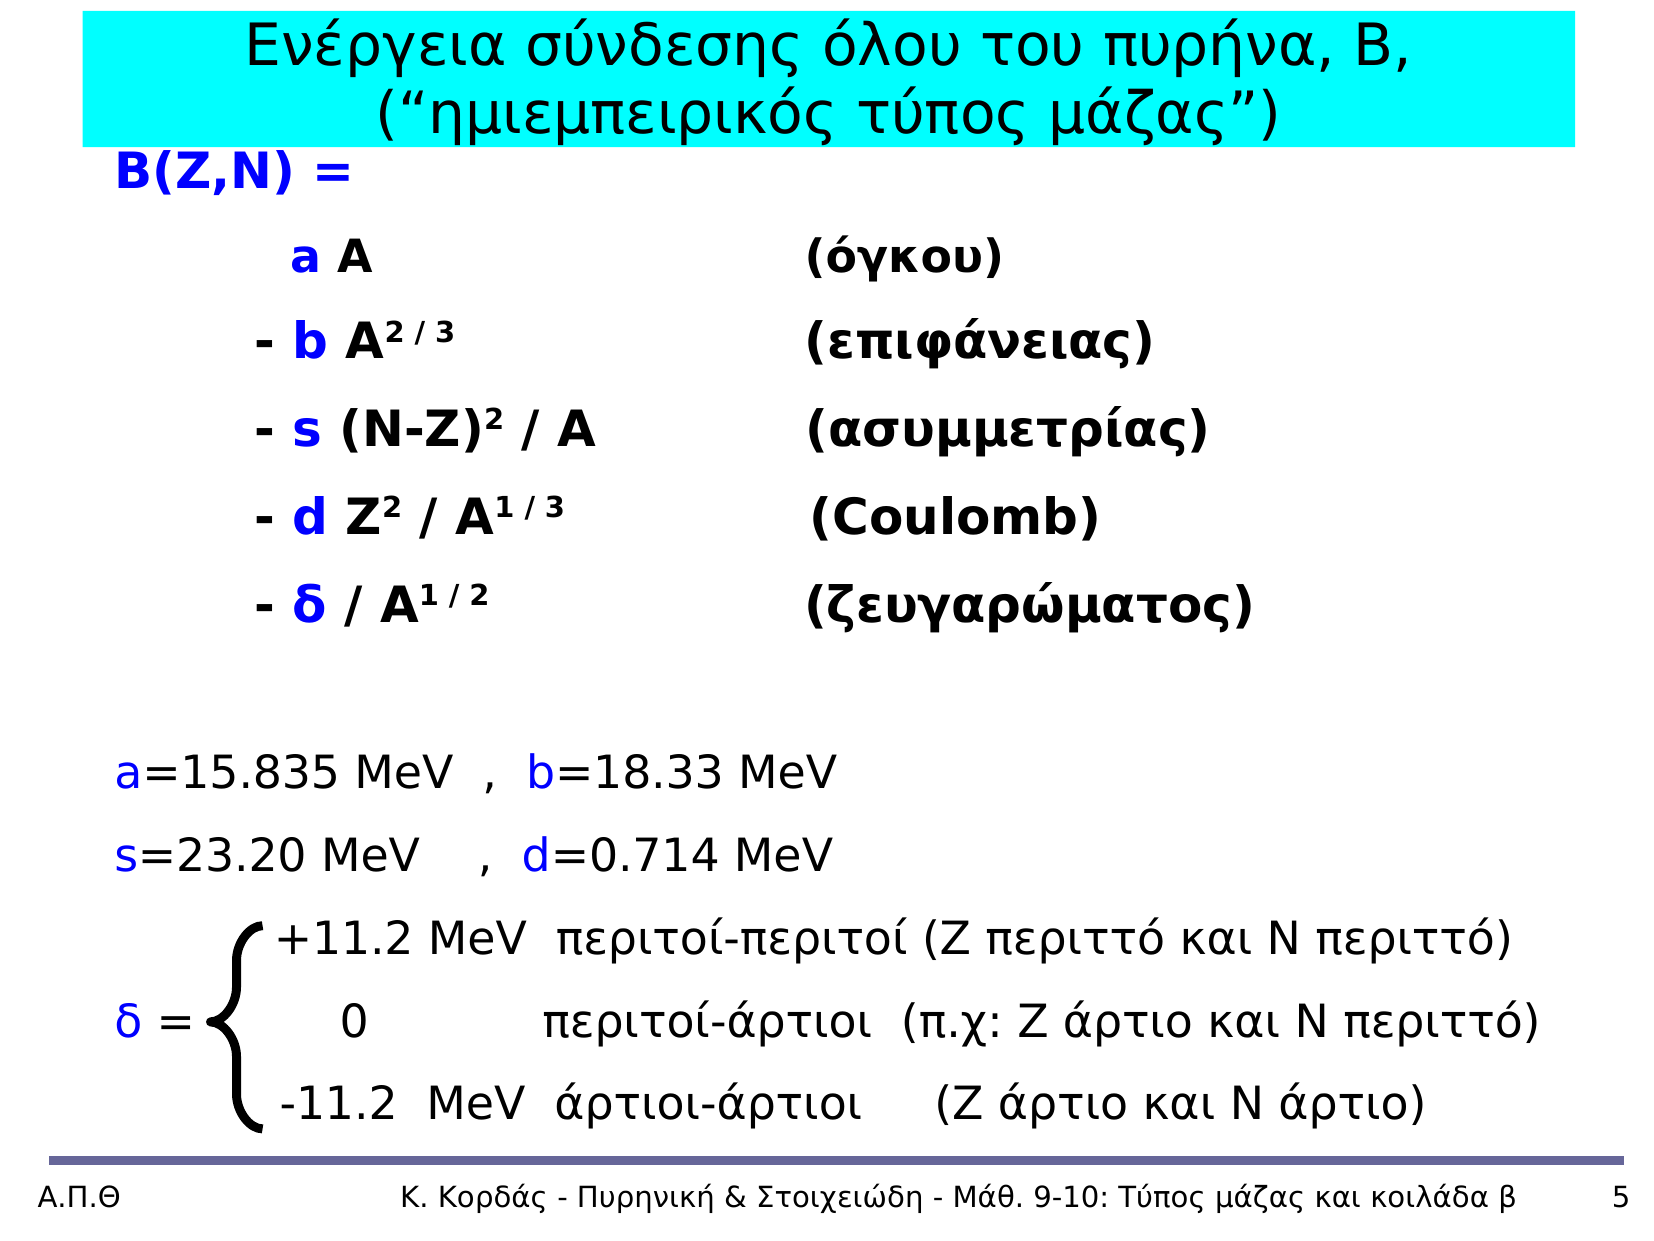

# Ενέργεια σύνδεσης όλου του πυρήνα, Β, (“ημιεμπειρικός τύπος μάζας”)
Β(Ζ,Ν) =
 a A (όγκου)
 - b A2 / 3 (επιφάνειας)
 - s (N-Z)2 / A (ασυμμετρίας)
 - d Z2 / A1 / 3 (Coulomb)
 - δ / A1 / 2 (ζευγαρώματος)
a=15.835 MeV , b=18.33 MeV
s=23.20 MeV , d=0.714 MeV
 +11.2 MeV περιτοί-περιτοί (Ζ περιττό και Ν περιττό)
δ = 0 περιτοί-άρτιοι (π.χ: Ζ άρτιο και Ν περιττό)
-11.2 MeV άρτιοι-άρτιοι (Ζ άρτιο και Ν άρτιο)
Α.Π.Θ
Κ. Κορδάς - Πυρηνική & Στοιχειώδη - Μάθ. 9-10: Τύπος μάζας και κοιλάδα β
5